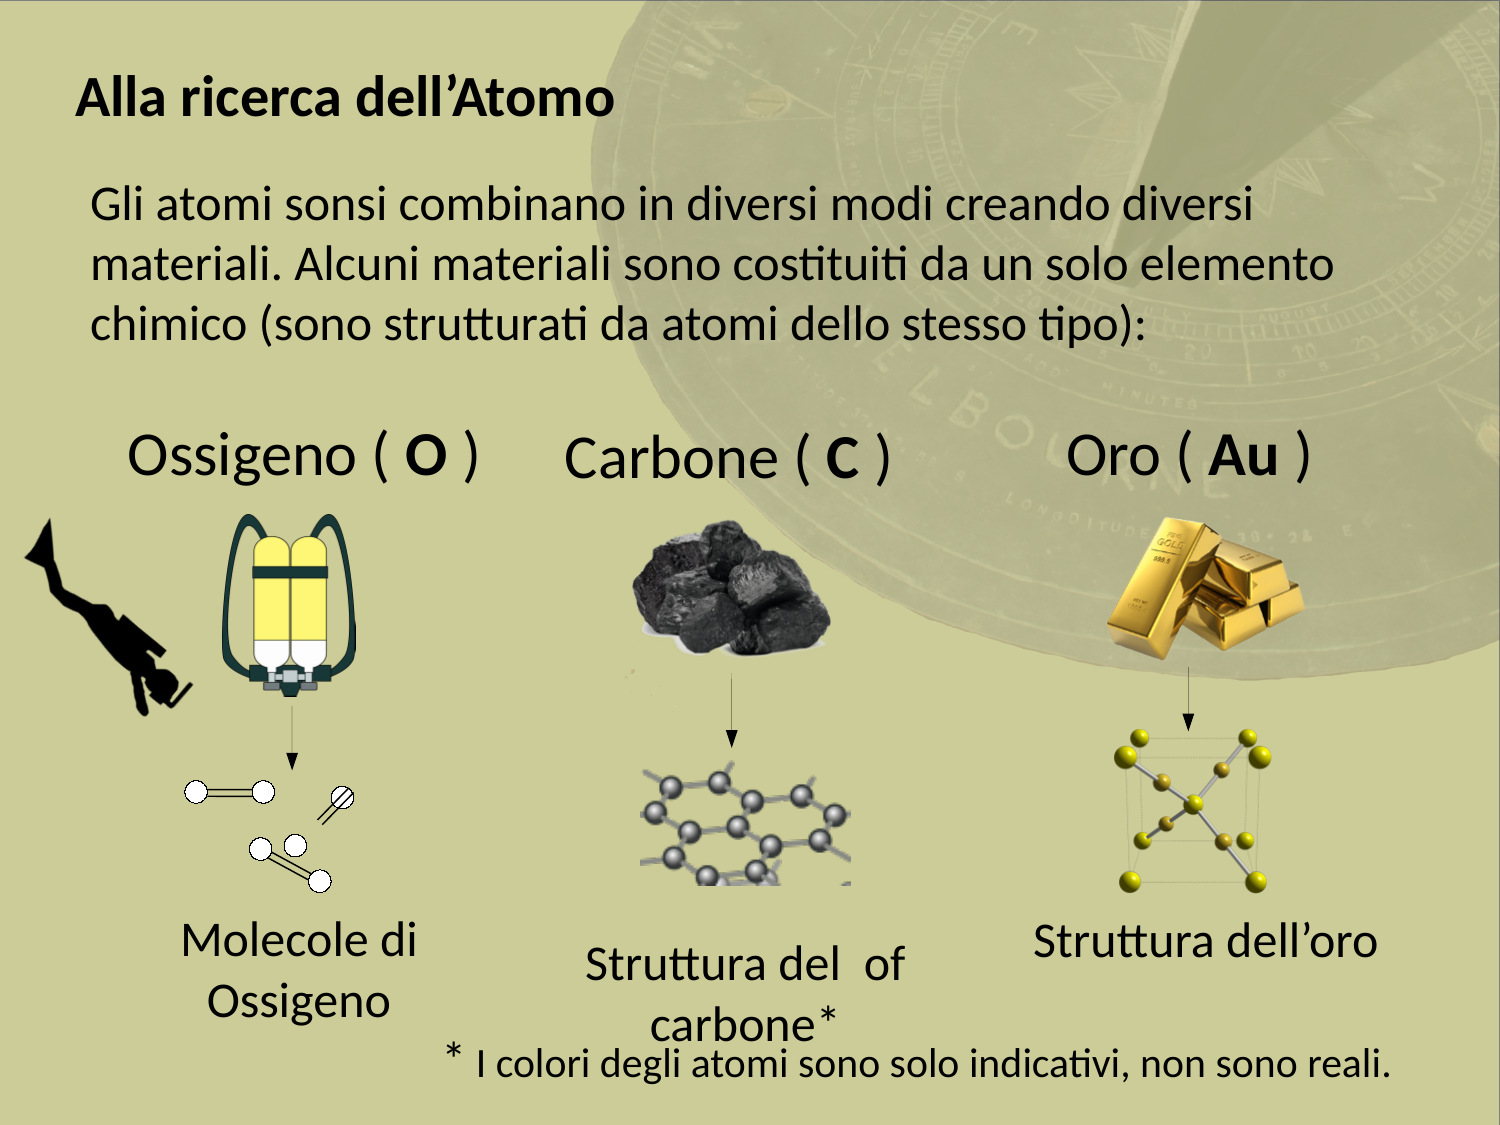

# Alla ricerca dell’Atomo
Gli atomi sonsi combinano in diversi modi creando diversi materiali. Alcuni materiali sono costituiti da un solo elemento chimico (sono strutturati da atomi dello stesso tipo):
Ossigeno ( O )
Oro ( Au )
Carbone ( C )
Molecole di Ossigeno
Struttura dell’oro
Struttura del of carbone*
* I colori degli atomi sono solo indicativi, non sono reali.